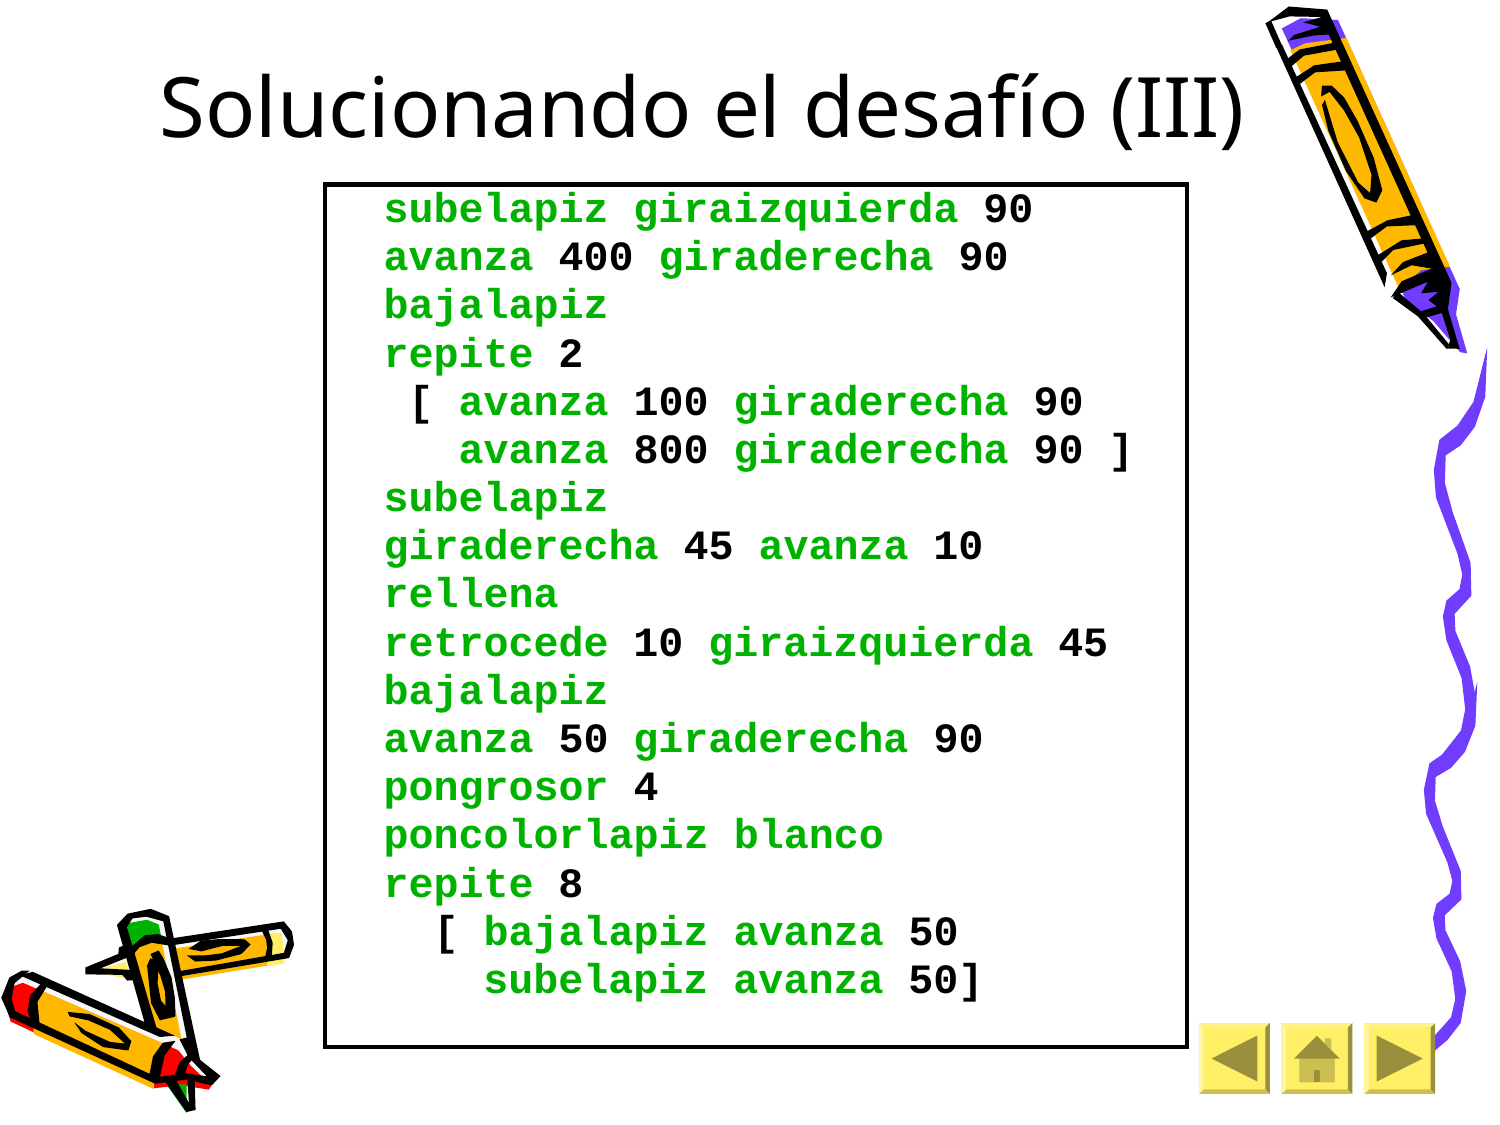

# Solucionando el desafío (III)
subelapiz giraizquierda 90
avanza 400 giraderecha 90
bajalapiz
repite 2
 [ avanza 100 giraderecha 90
 avanza 800 giraderecha 90 ]
subelapiz
giraderecha 45 avanza 10
rellena
retrocede 10 giraizquierda 45
bajalapiz
avanza 50 giraderecha 90
pongrosor 4
poncolorlapiz blanco
repite 8
 [ bajalapiz avanza 50
 subelapiz avanza 50]